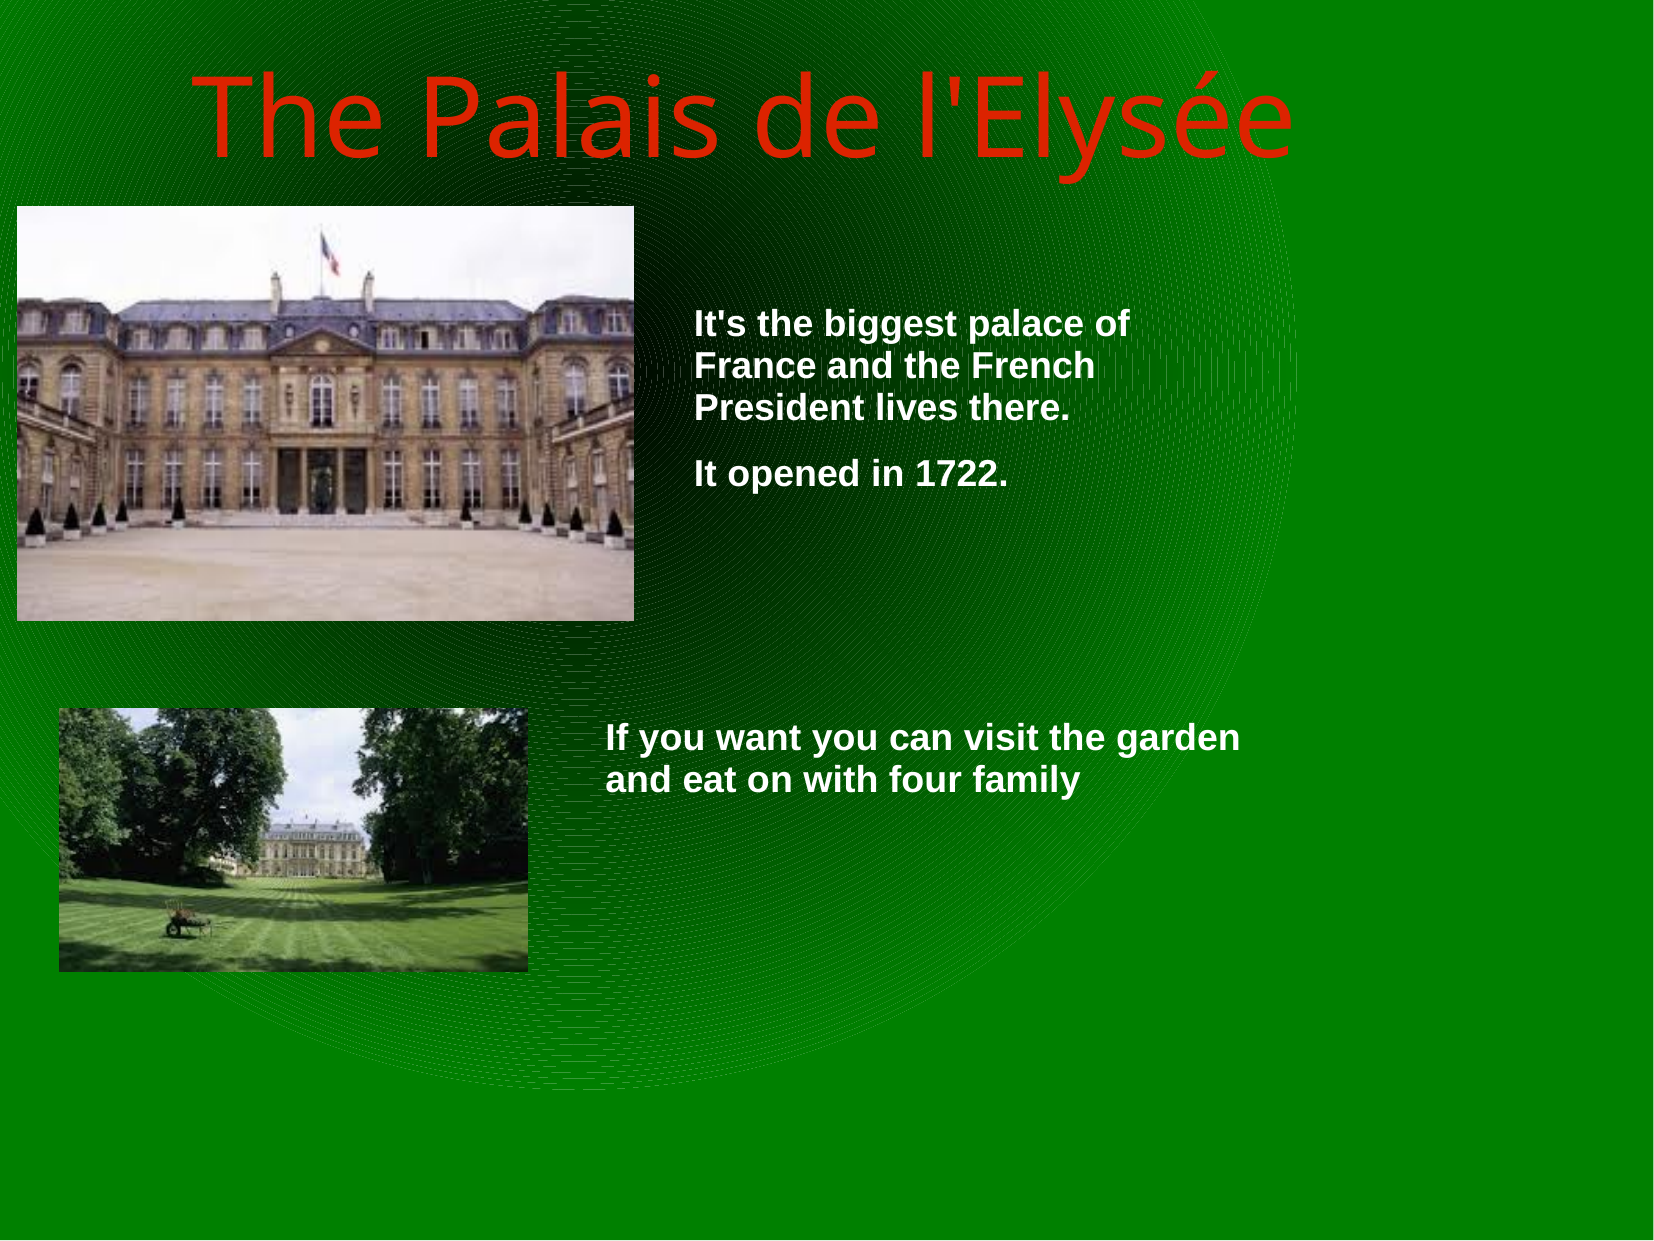

The Palais de l'Elysée
It's the biggest palace of France and the French President lives there.
It opened in 1722.
If you want you can visit the garden and eat on with four family